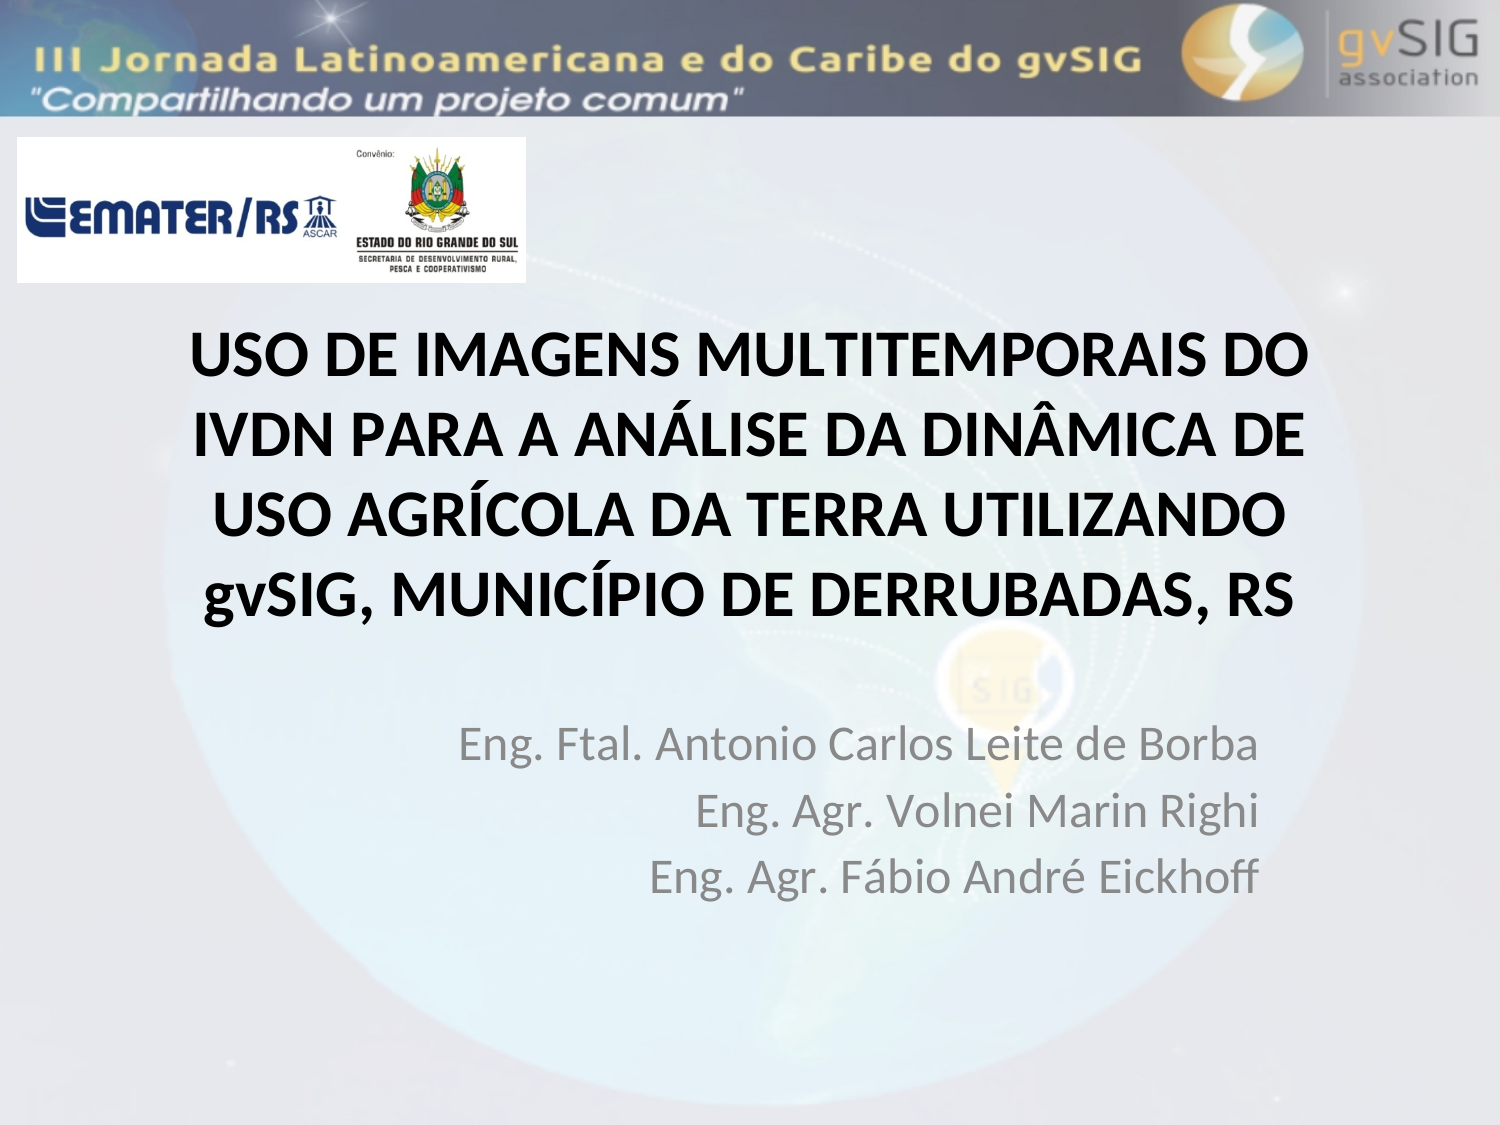

# USO DE IMAGENS MULTITEMPORAIS DO IVDN PARA A ANÁLISE DA DINÂMICA DE USO AGRÍCOLA DA TERRA UTILIZANDO gvSIG, MUNICÍPIO DE DERRUBADAS, RS
Eng. Ftal. Antonio Carlos Leite de Borba
Eng. Agr. Volnei Marin Righi
Eng. Agr. Fábio André Eickhoff